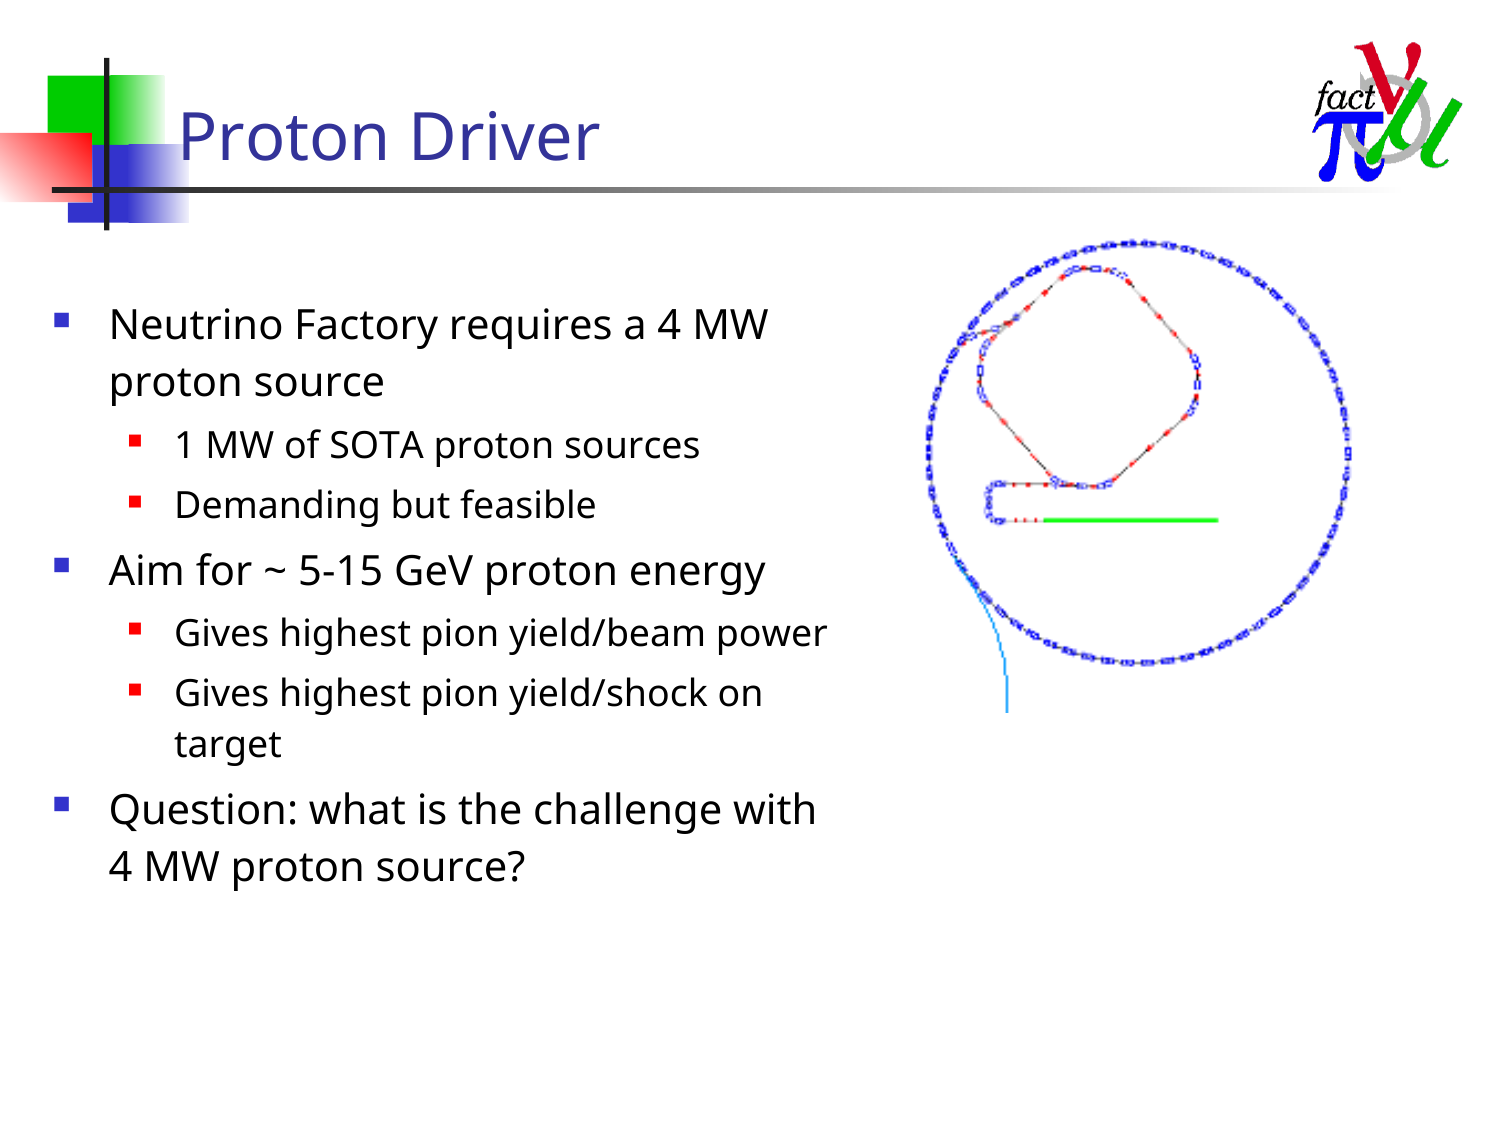

# Proton Driver
Neutrino Factory requires a 4 MW proton source
1 MW of SOTA proton sources
Demanding but feasible
Aim for ~ 5-15 GeV proton energy
Gives highest pion yield/beam power
Gives highest pion yield/shock on target
Question: what is the challenge with 4 MW proton source?